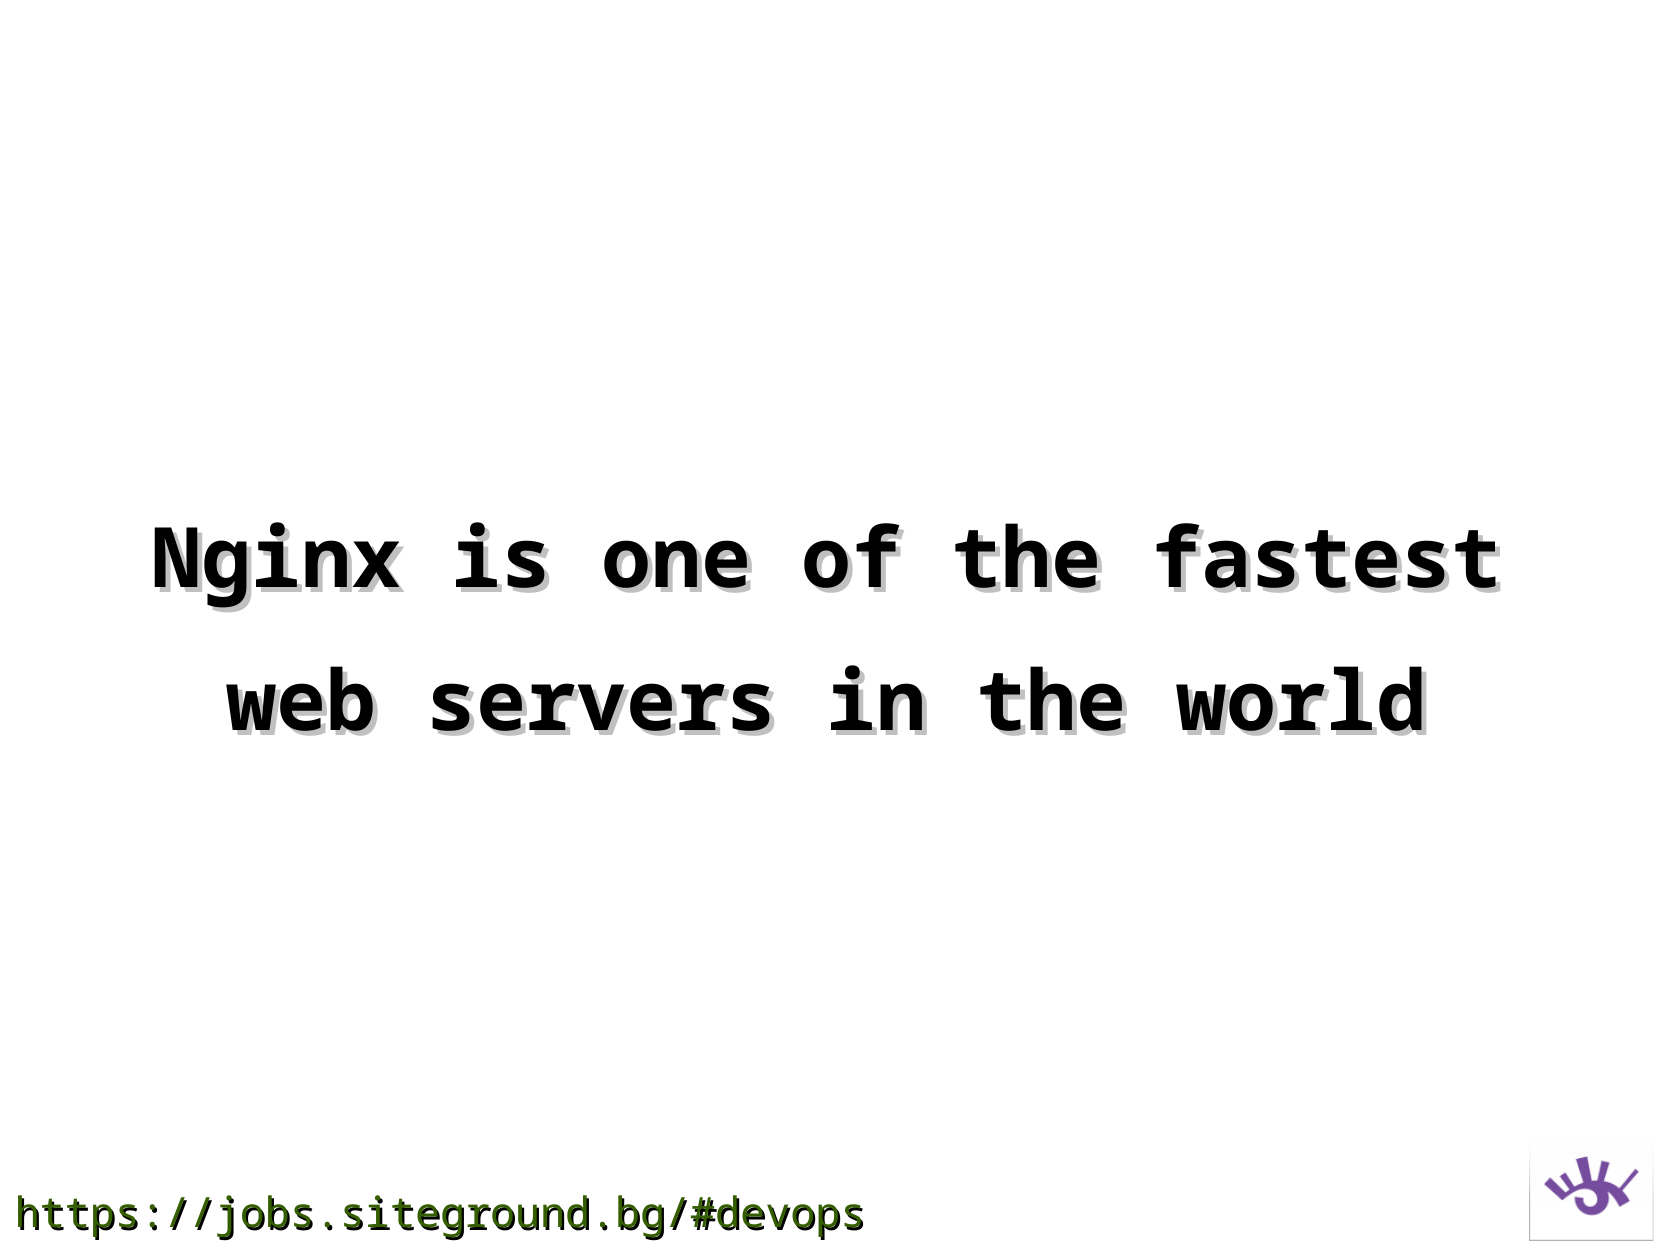

#
Nginx is one of the fastest
web servers in the world
https://jobs.siteground.bg/#devops